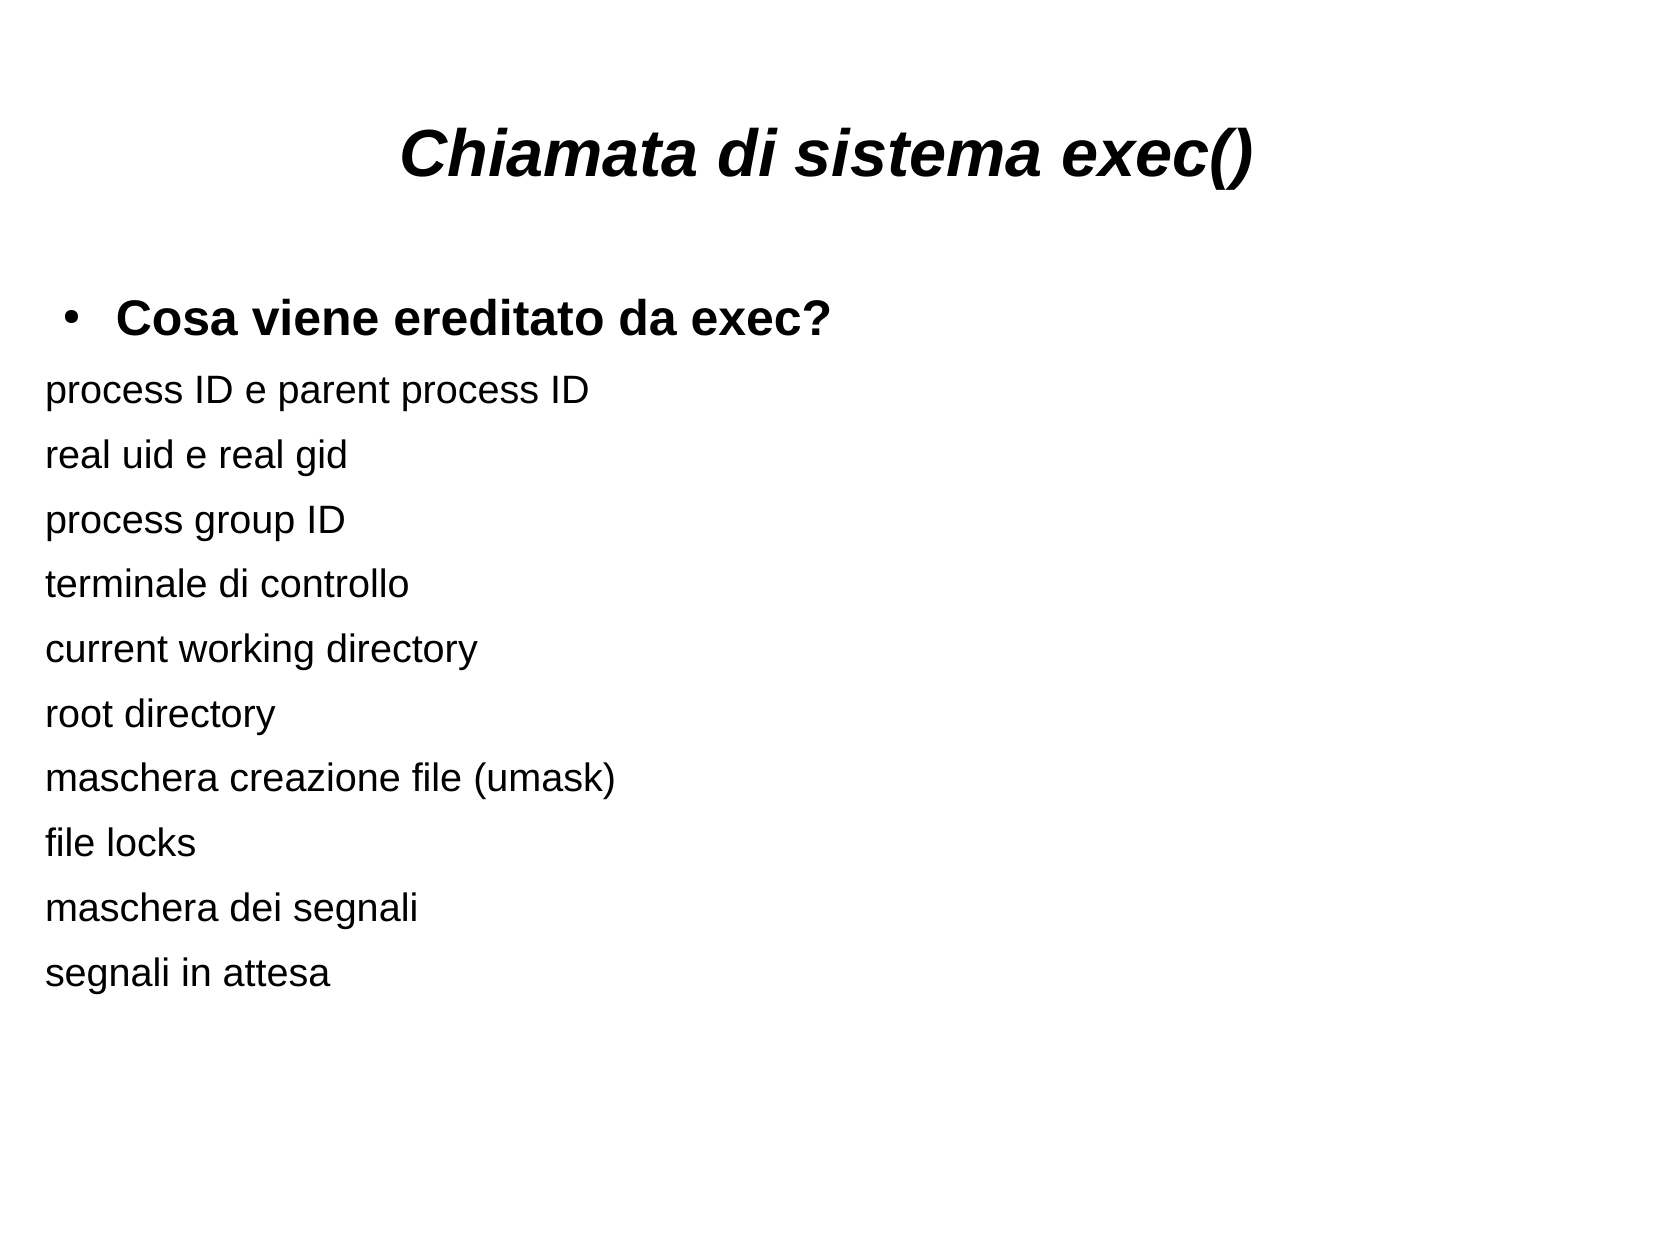

# Chiamata di sistema exec()
Cosa viene ereditato da exec?
process ID e parent process ID
real uid e real gid
process group ID
terminale di controllo
current working directory
root directory
maschera creazione file (umask)
file locks
maschera dei segnali
segnali in attesa